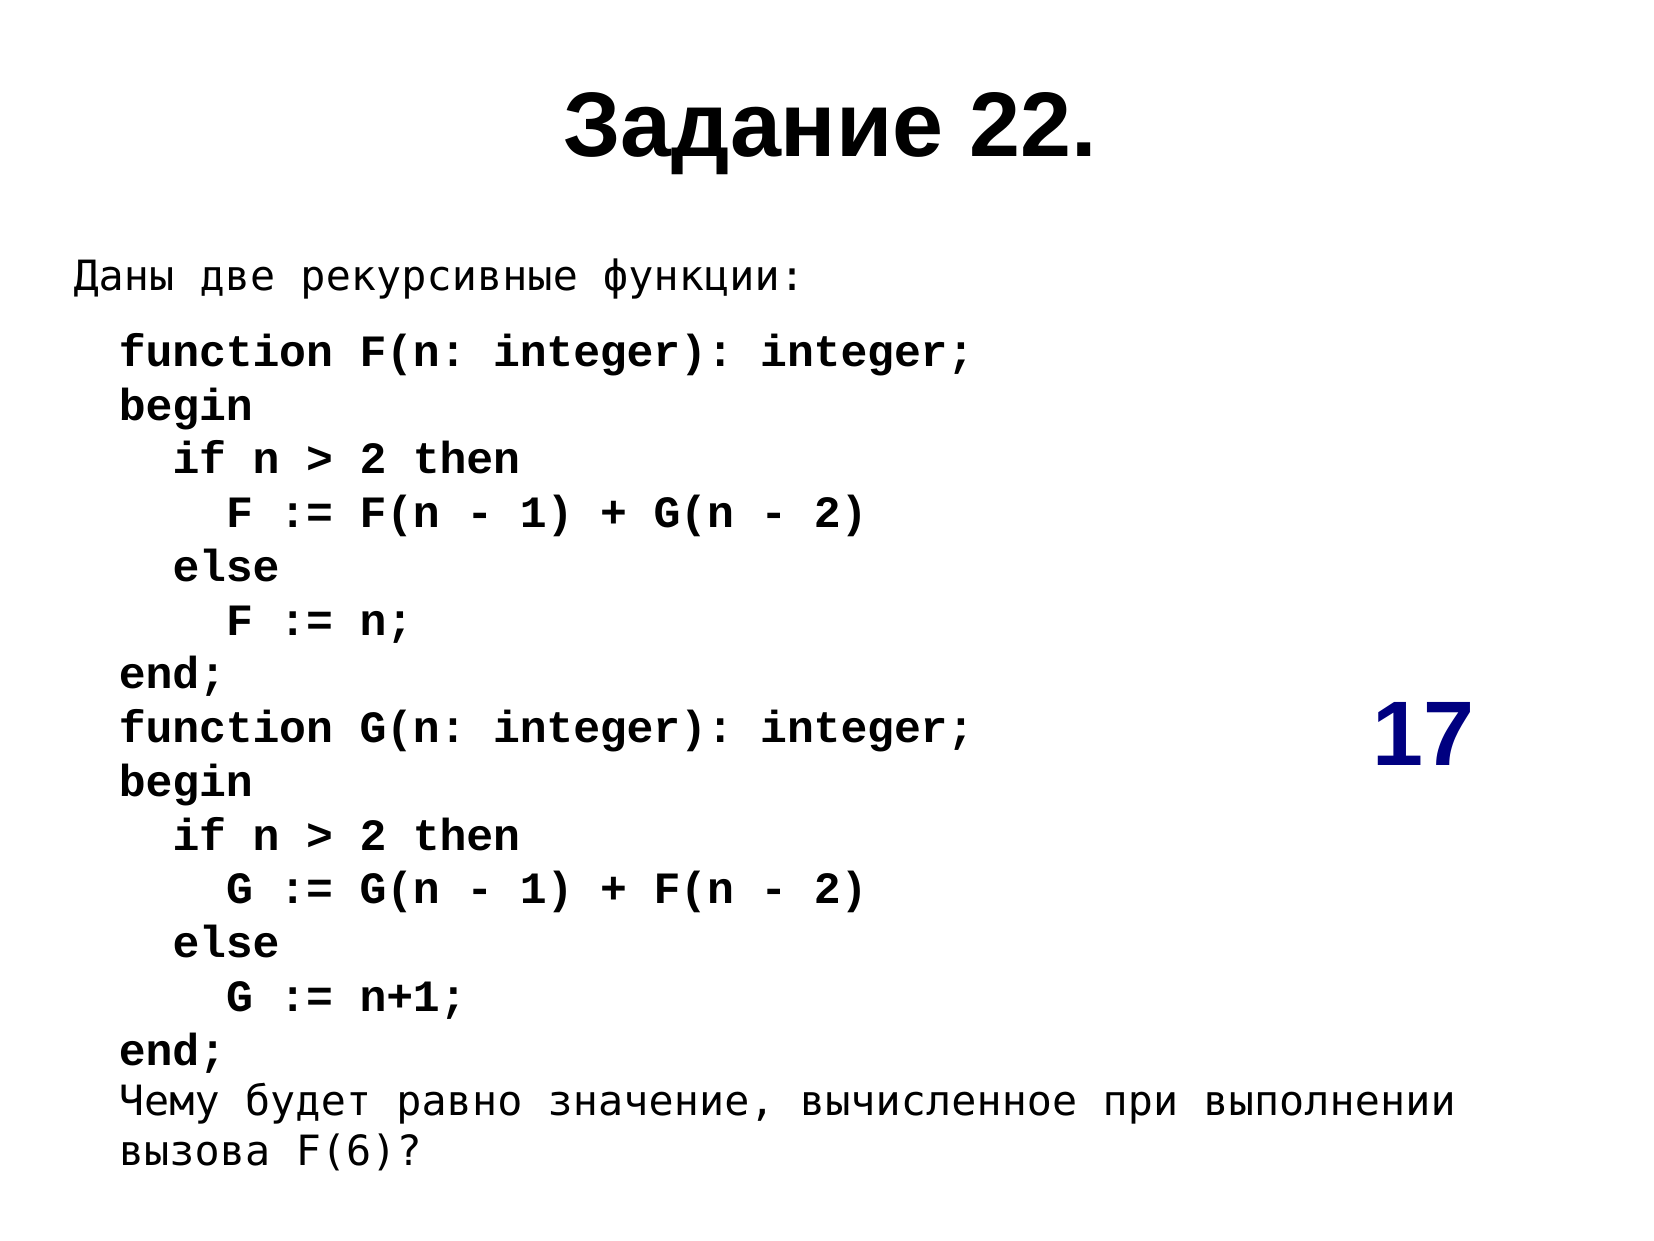

# Задание 22.
Даны две рекурсивные функции:
function F(n: integer): integer;
begin
 if n > 2 then
 F := F(n - 1) + G(n - 2)
 else
 F := n;
end;
function G(n: integer): integer;
begin
 if n > 2 then
 G := G(n - 1) + F(n - 2)
 else
 G := n+1;
end;
Чему будет равно значение, вычисленное при выполнении вызова F(6)?
17